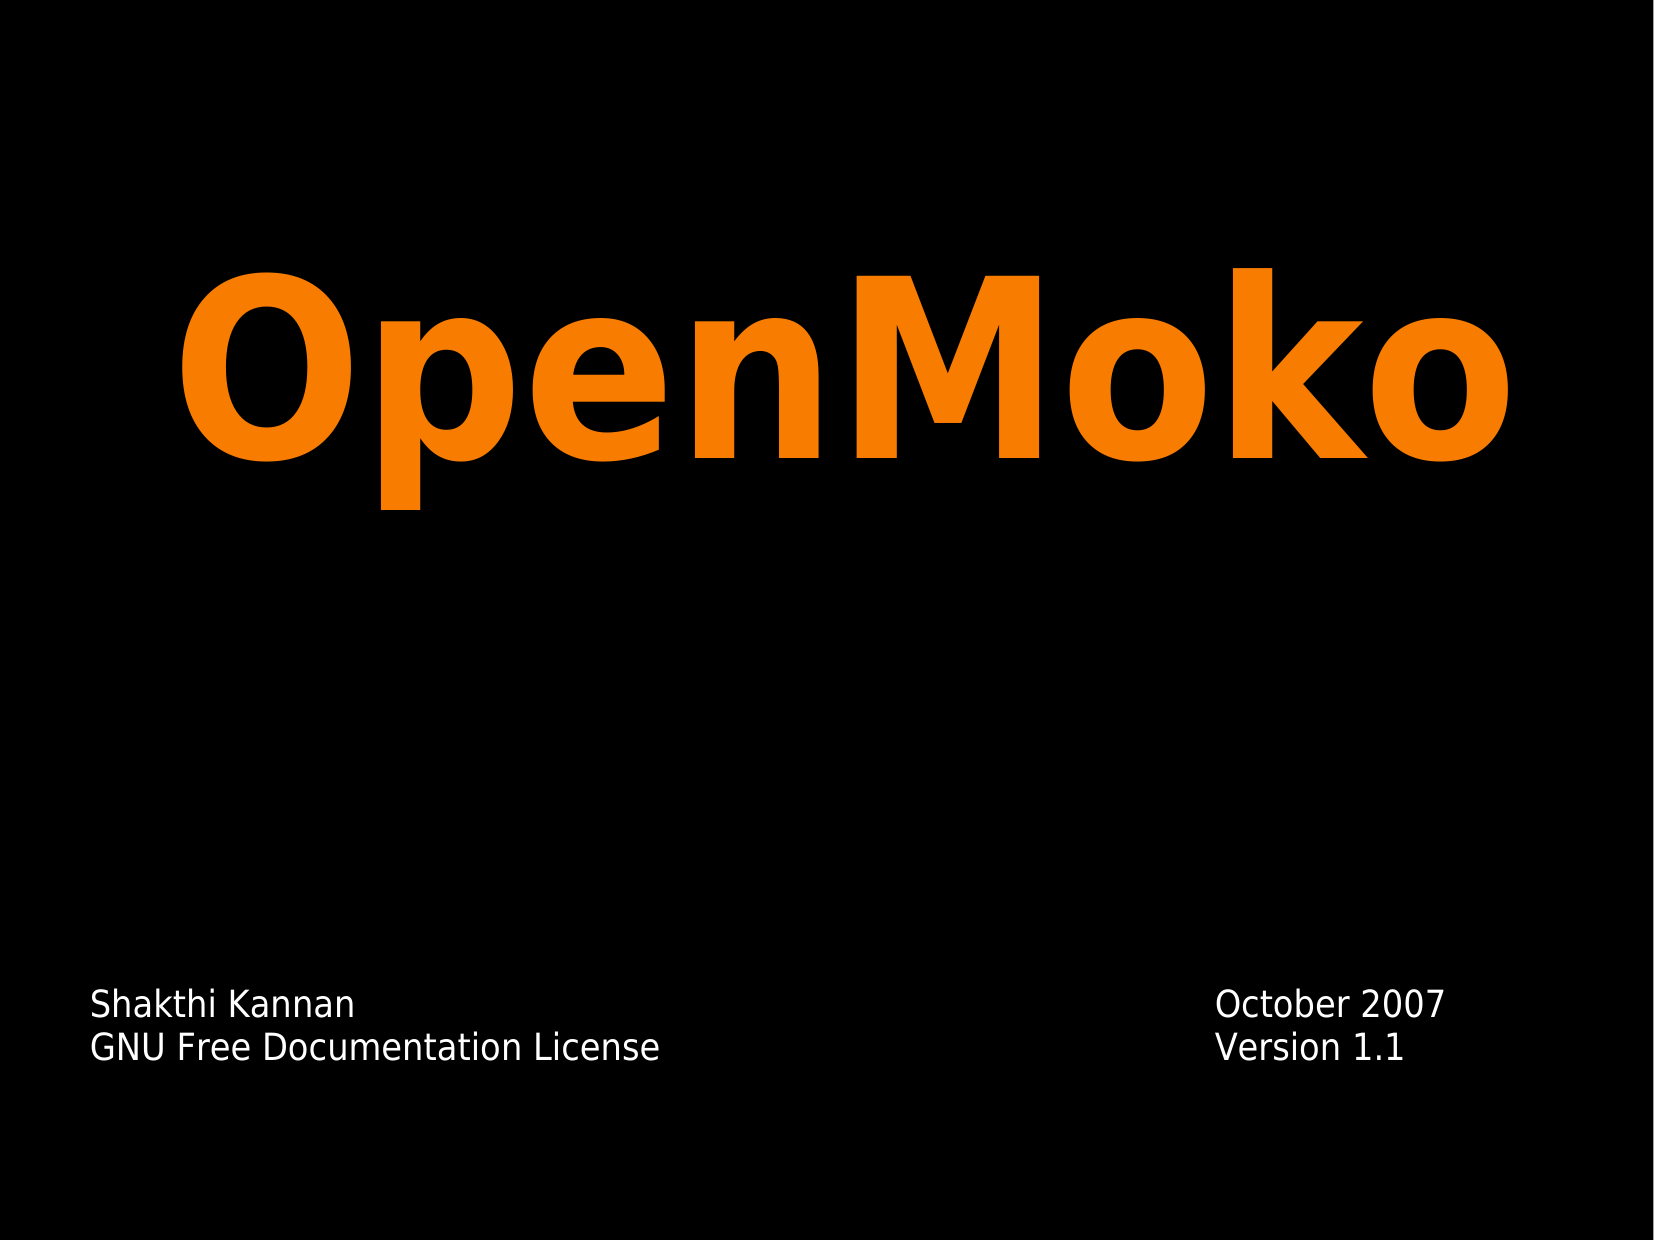

OpenMoko
Shakthi Kannan												October 2007
GNU Free Documentation License								Version 1.1